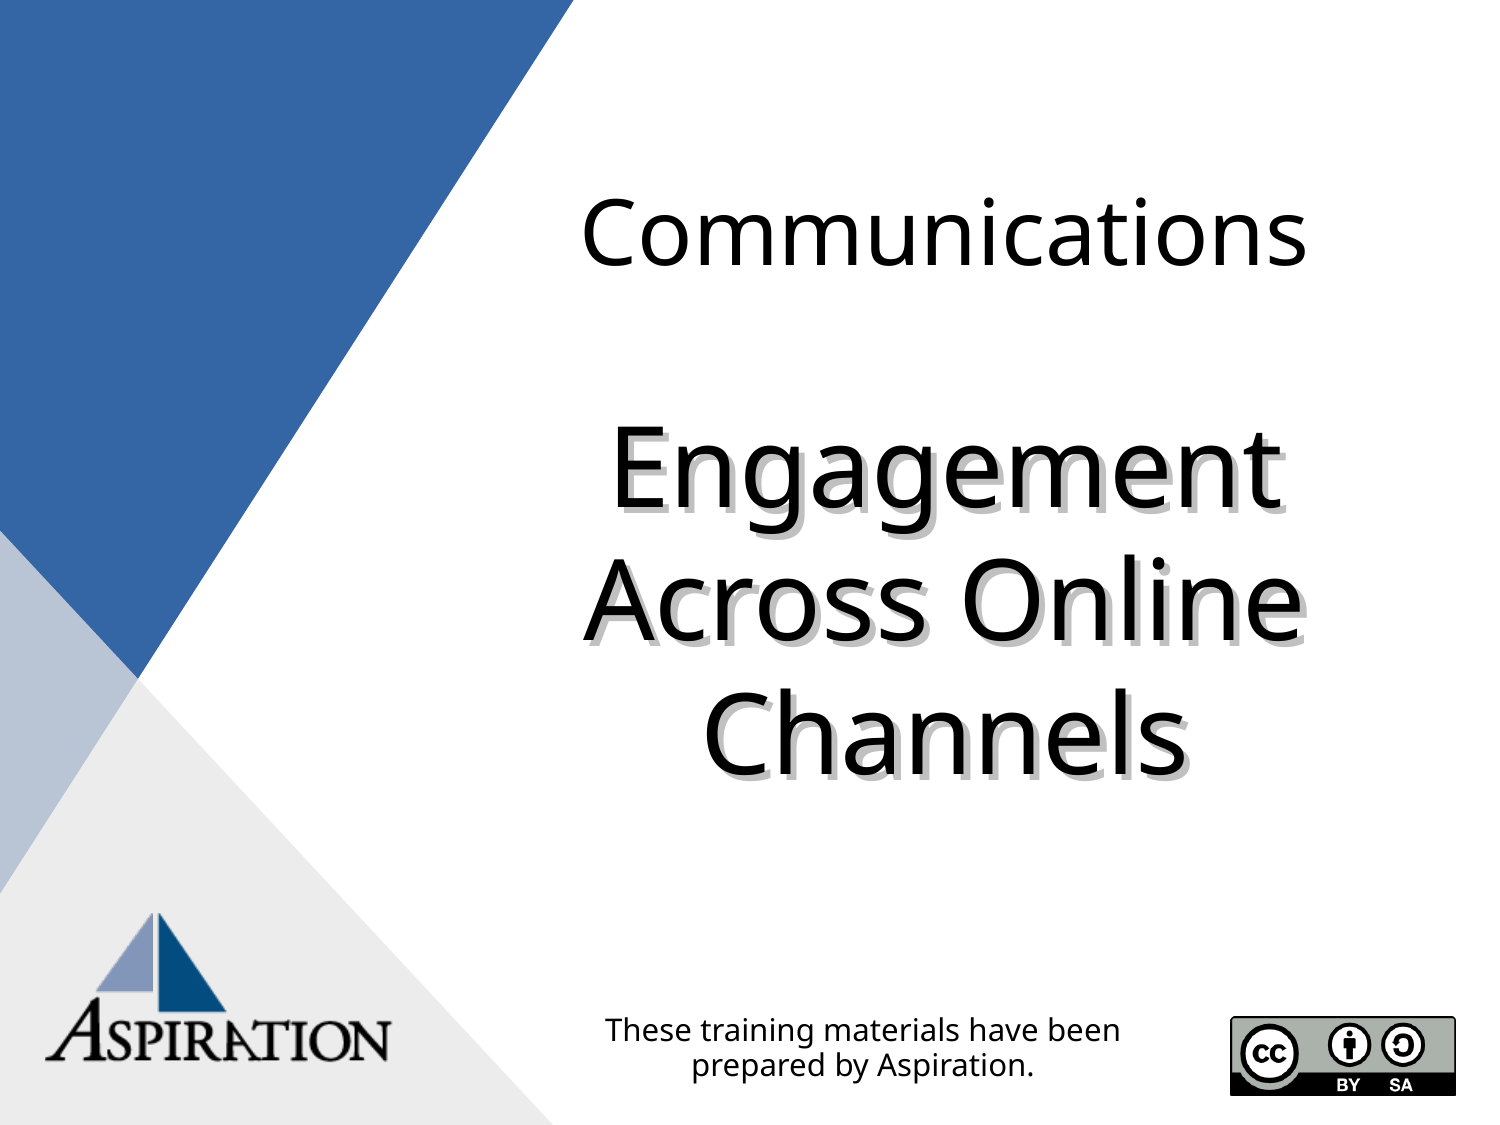

# Communications
Engagement Across Online Channels
These training materials have been prepared by Aspiration.